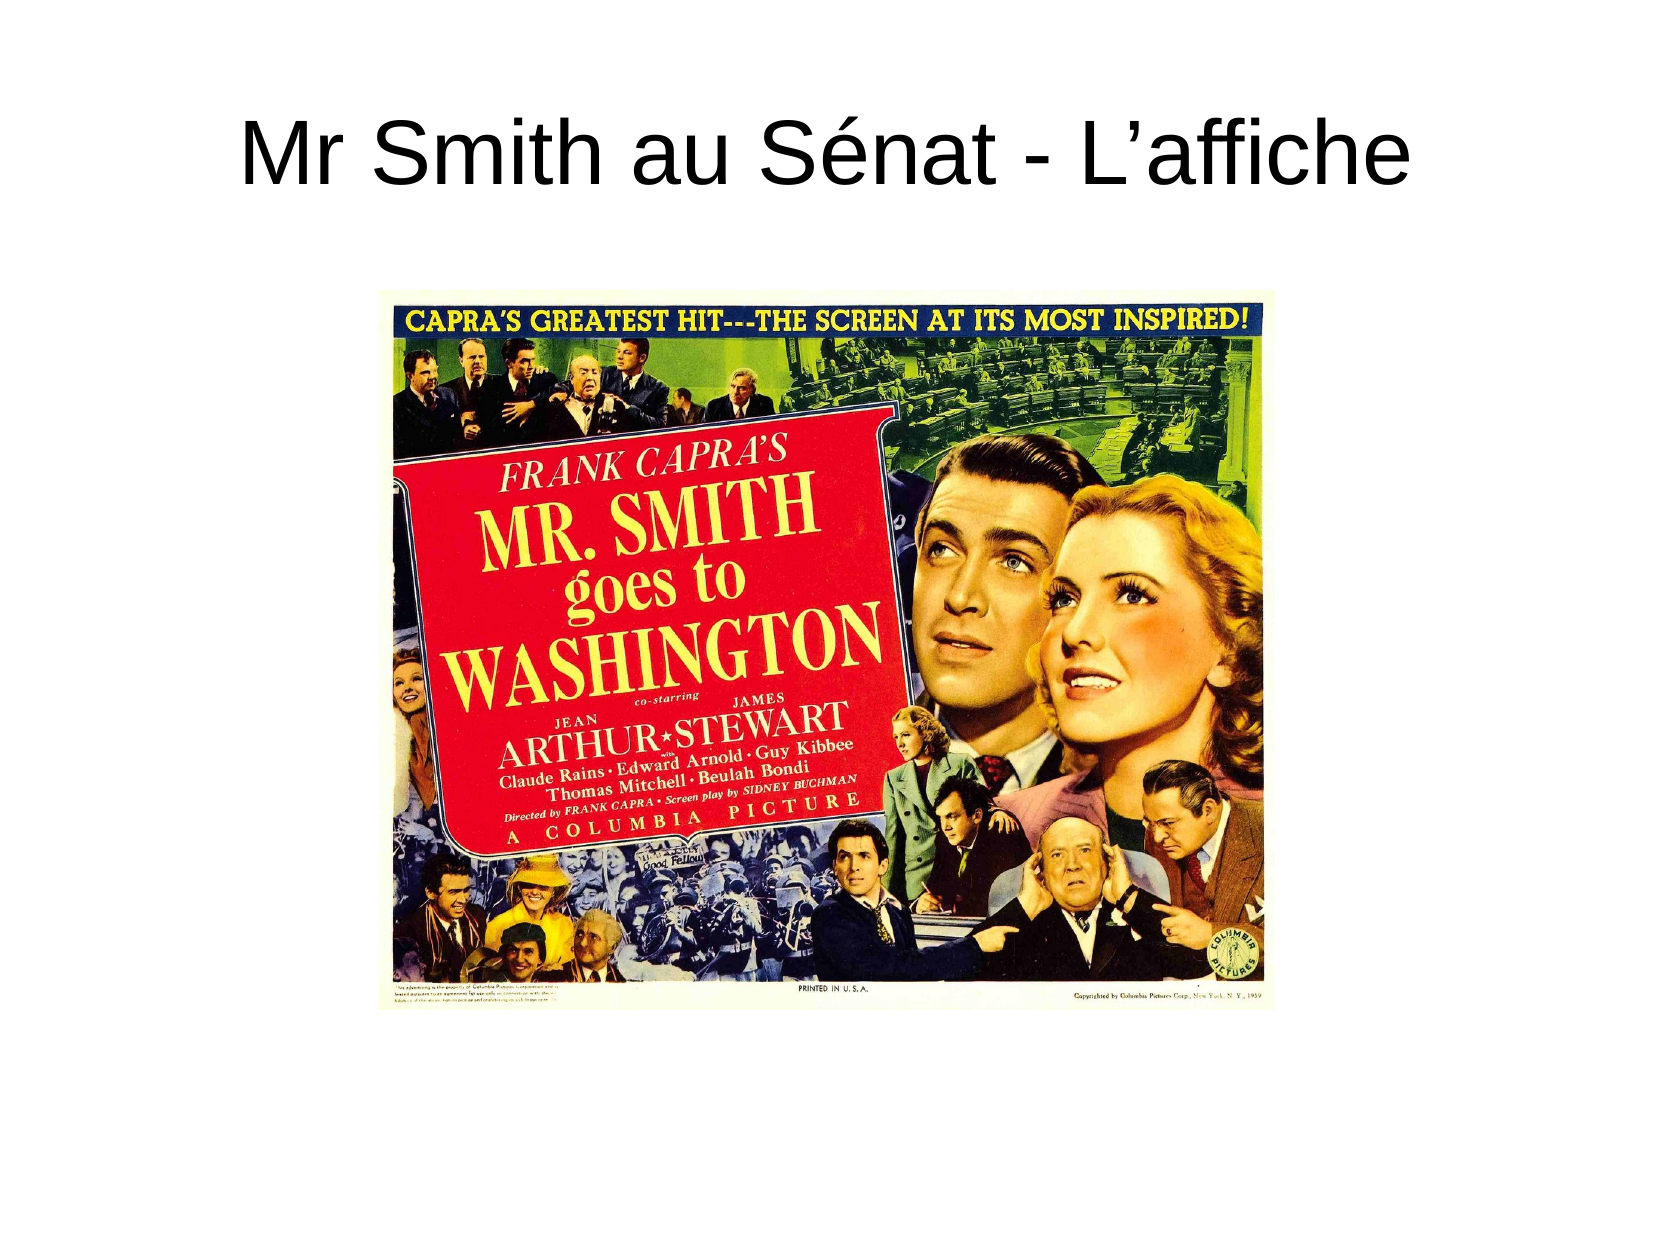

# Mr Smith au Sénat - L’affiche